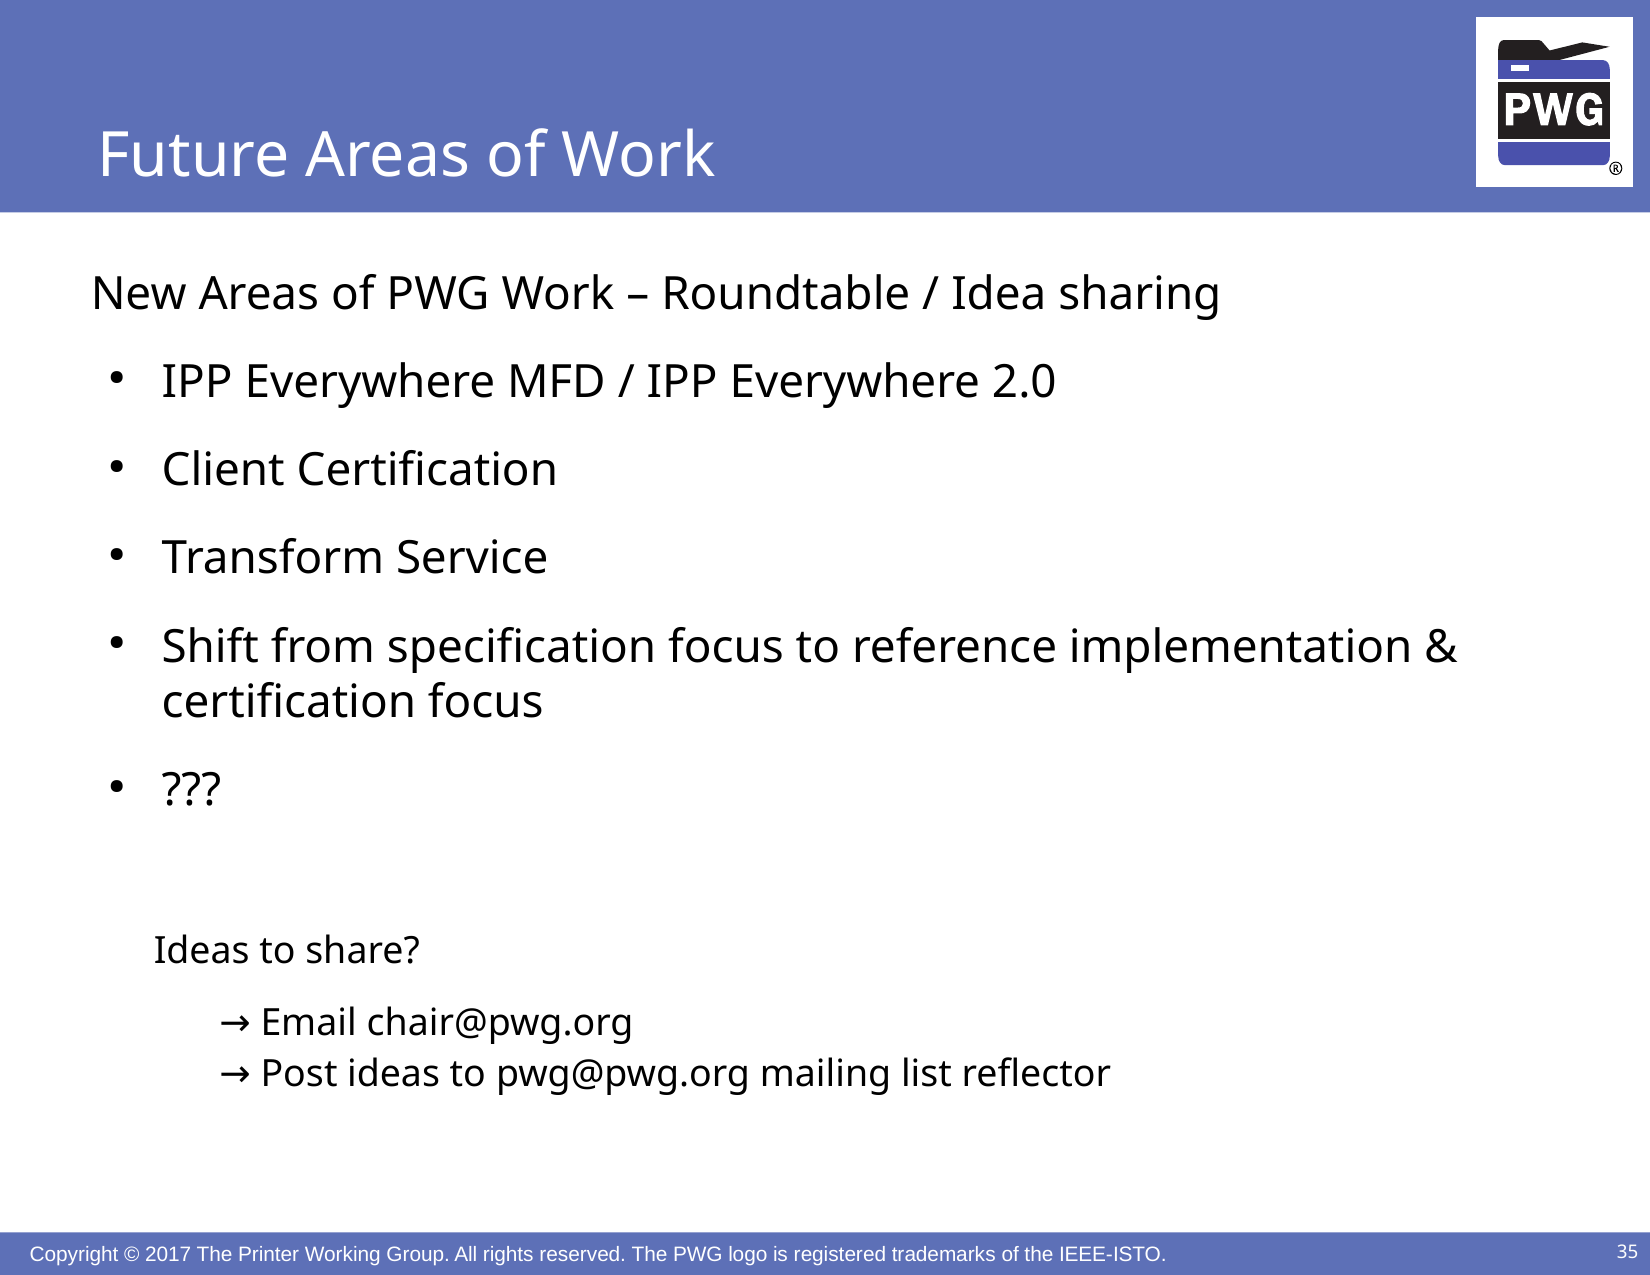

# Future Areas of Work
New Areas of PWG Work – Roundtable / Idea sharing
IPP Everywhere MFD / IPP Everywhere 2.0
Client Certification
Transform Service
Shift from specification focus to reference implementation & certification focus
???
Ideas to share?
→ Email chair@pwg.org
→ Post ideas to pwg@pwg.org mailing list reflector